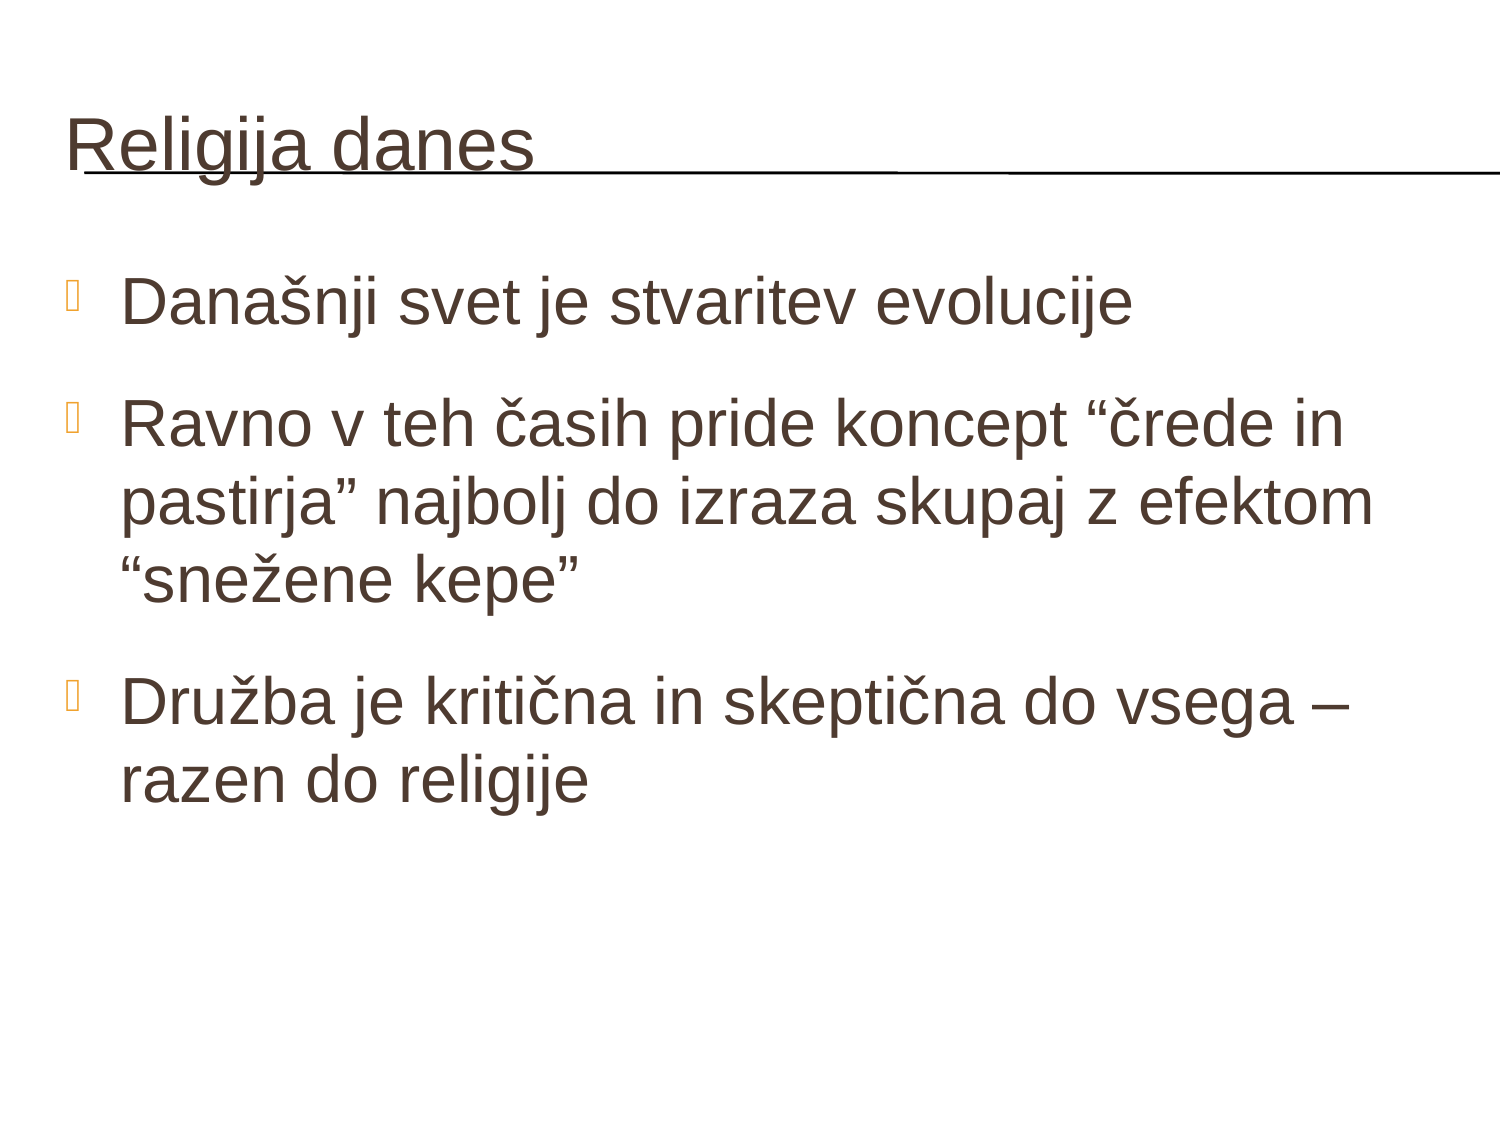

# Religija danes
Današnji svet je stvaritev evolucije
Ravno v teh časih pride koncept “črede in pastirja” najbolj do izraza skupaj z efektom “snežene kepe”
Družba je kritična in skeptična do vsega – razen do religije